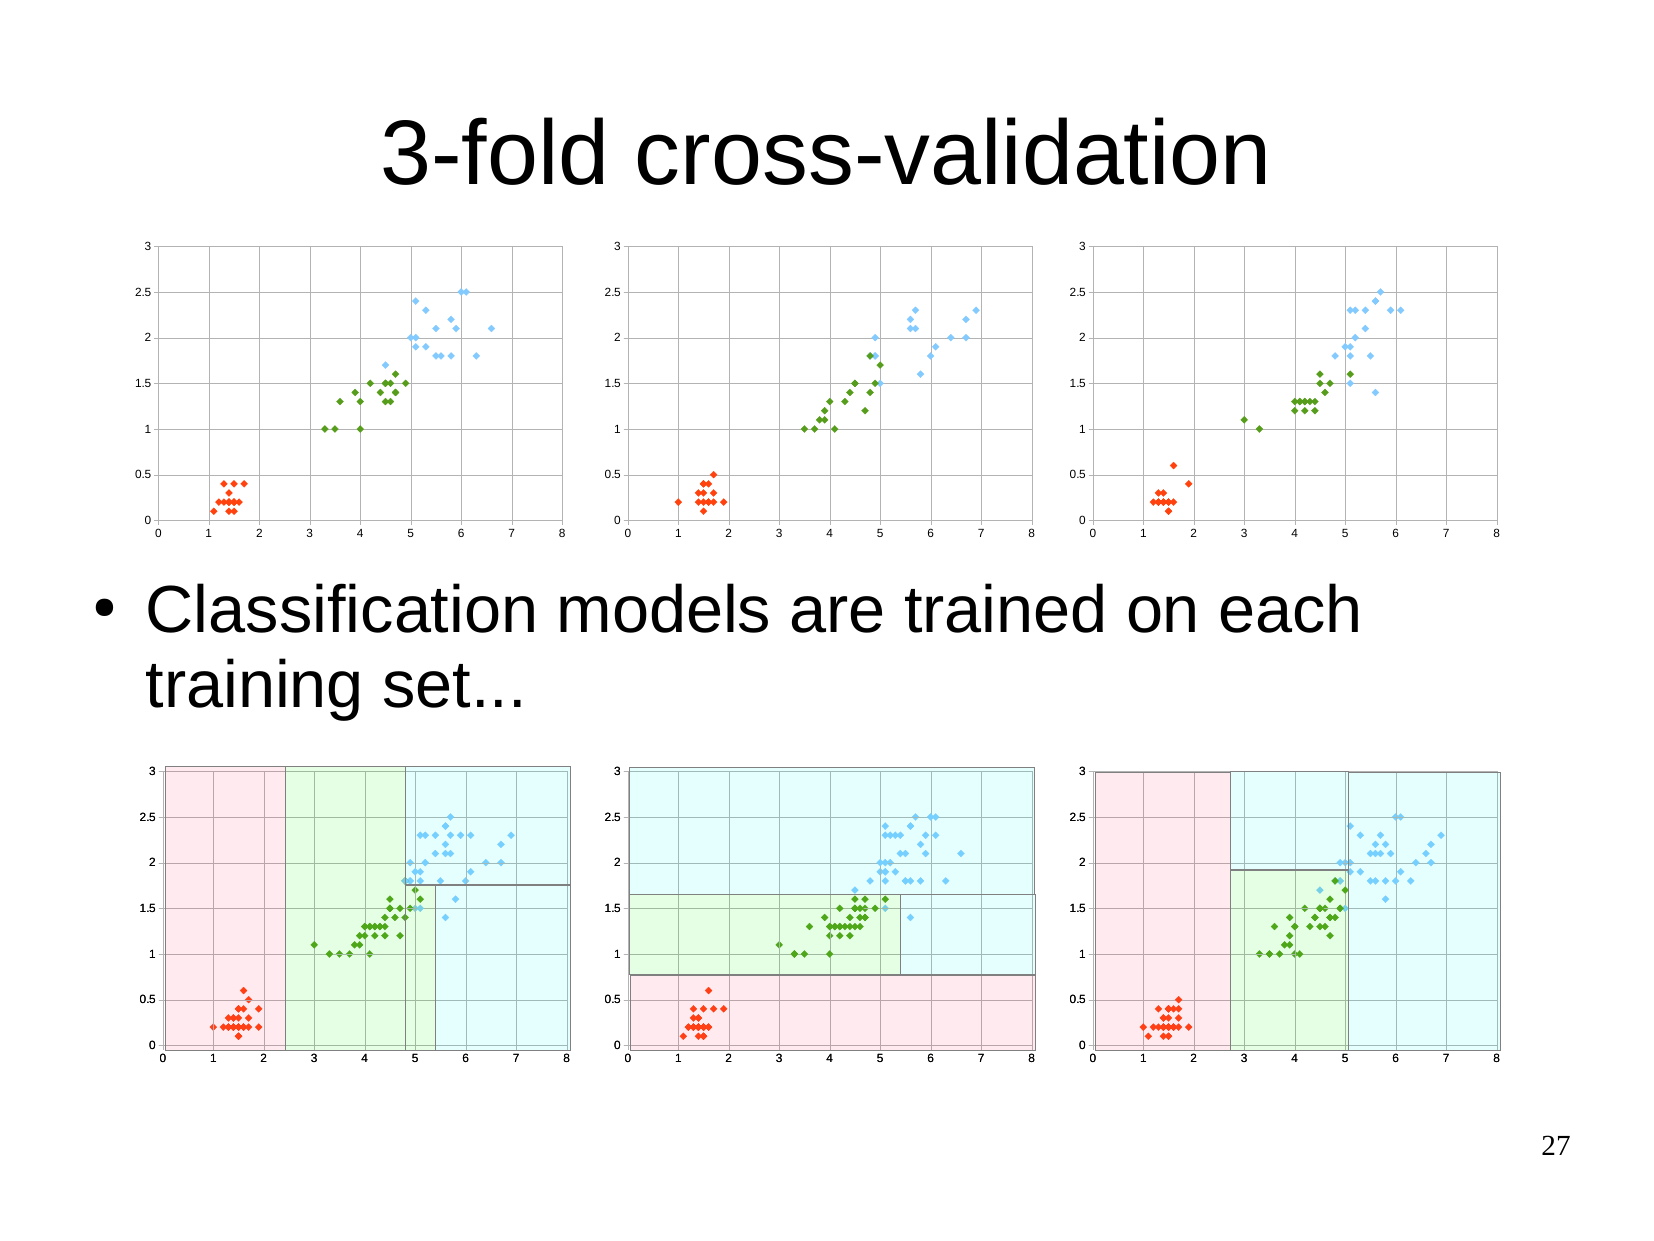

# 3-fold cross-validation
Classification models are trained on each training set...
27